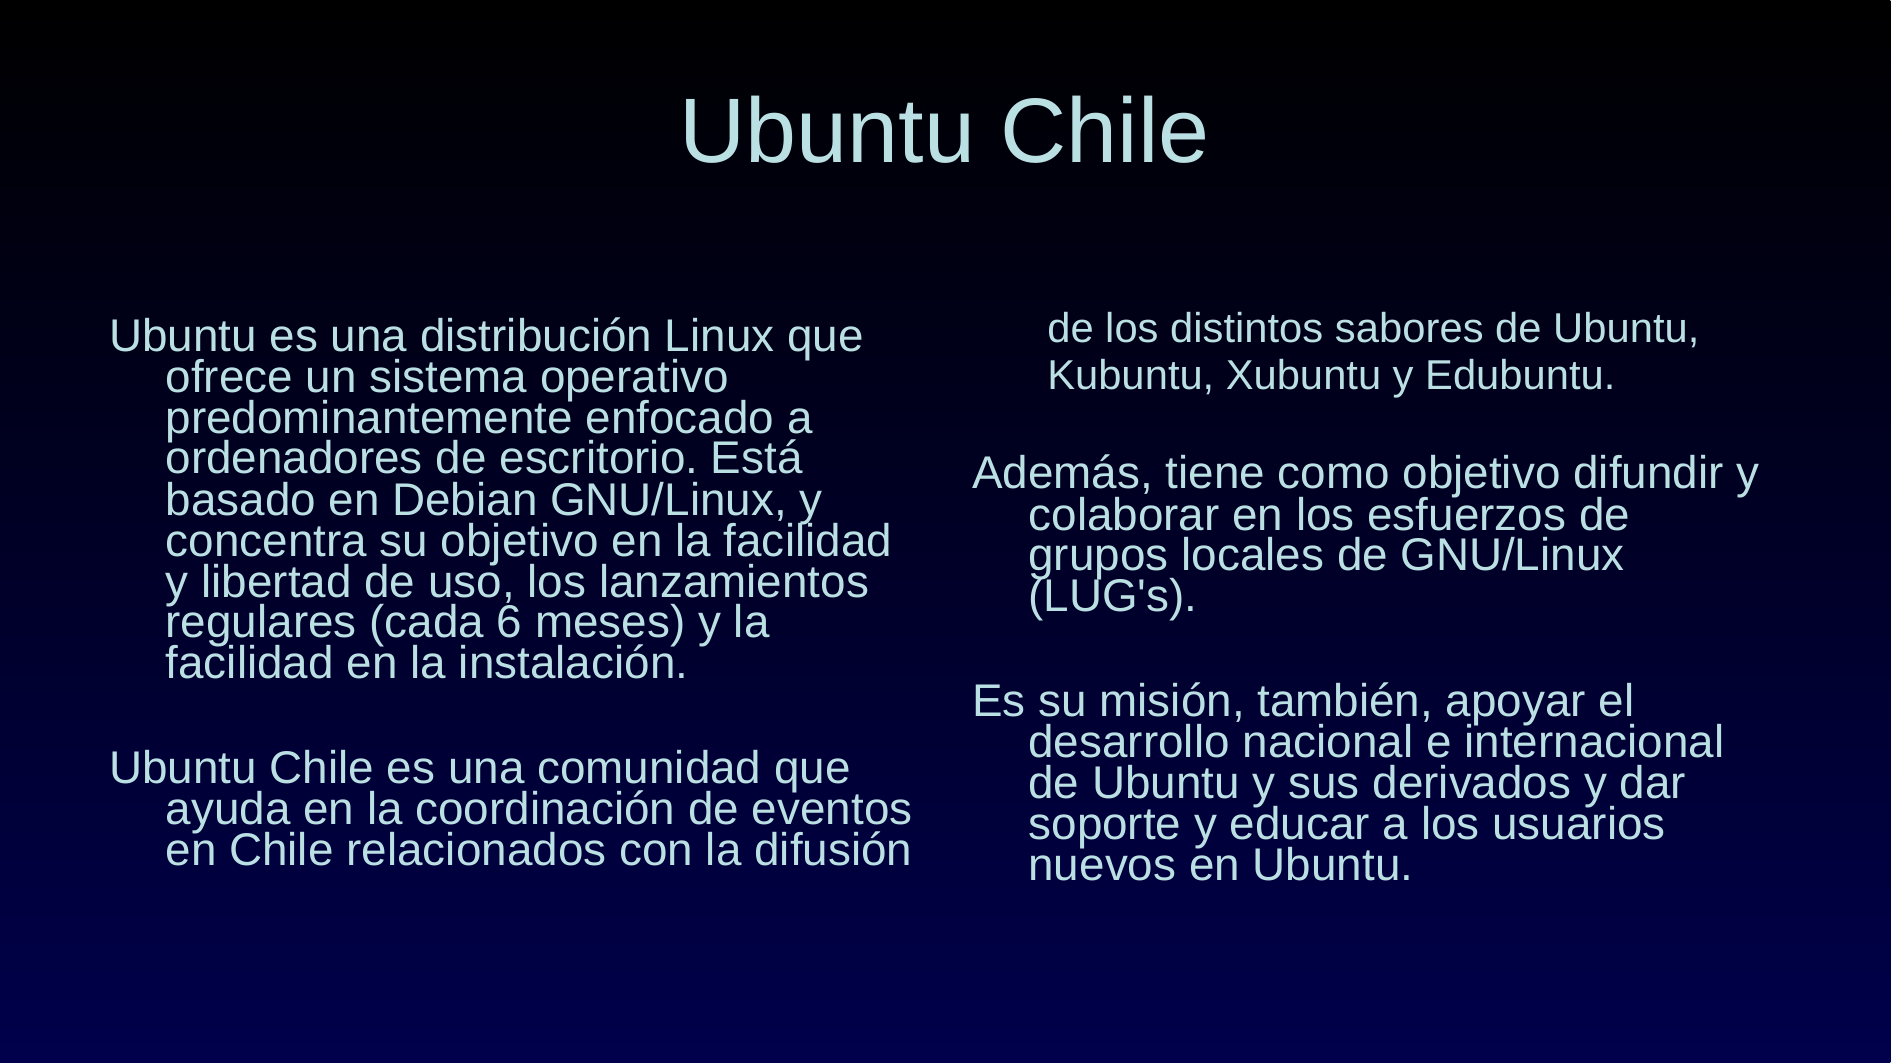

# Ubuntu Chile
Ubuntu es una distribución Linux que ofrece un sistema operativo predominantemente enfocado a ordenadores de escritorio. Está basado en Debian GNU/Linux, y concentra su objetivo en la facilidad y libertad de uso, los lanzamientos regulares (cada 6 meses) y la facilidad en la instalación.
Ubuntu Chile es una comunidad que ayuda en la coordinación de eventos en Chile relacionados con la difusión
de los distintos sabores de Ubuntu,
Kubuntu, Xubuntu y Edubuntu.
Además, tiene como objetivo difundir y colaborar en los esfuerzos de grupos locales de GNU/Linux (LUG's).
Es su misión, también, apoyar el desarrollo nacional e internacional de Ubuntu y sus derivados y dar soporte y educar a los usuarios nuevos en Ubuntu.